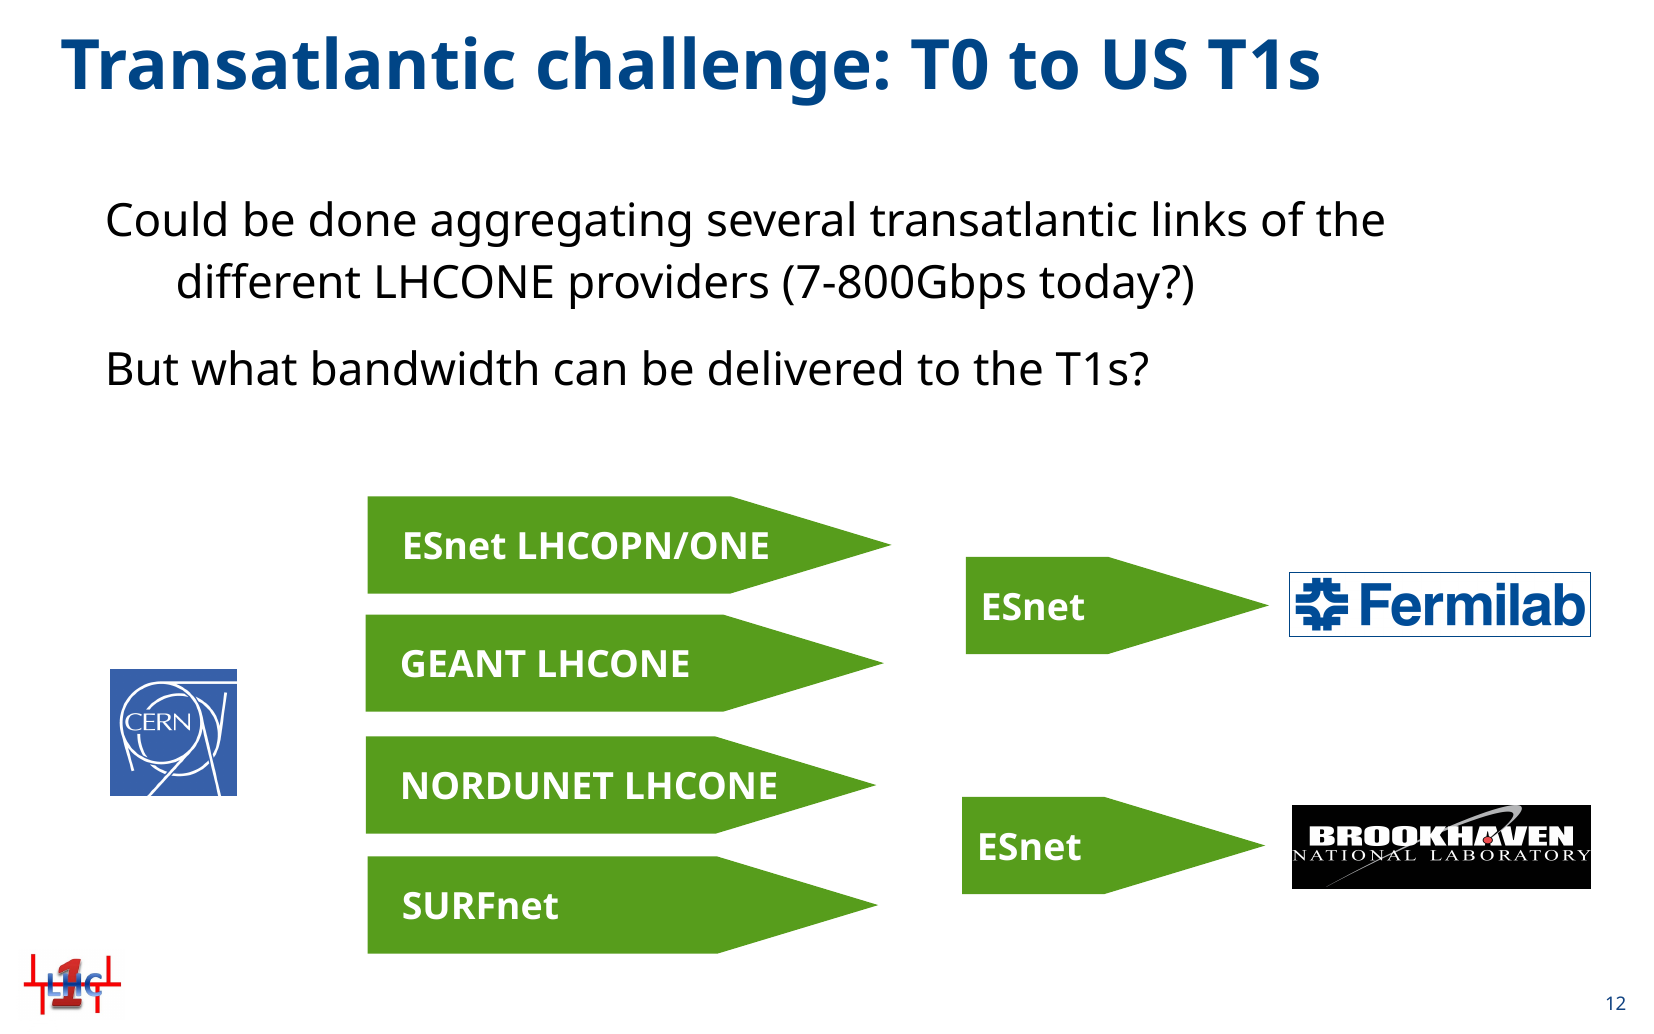

# Transatlantic challenge: T0 to US T1s
Could be done aggregating several transatlantic links of the different LHCONE providers (7-800Gbps today?)
But what bandwidth can be delivered to the T1s?
 ESnet LHCOPN/ONE
ESnet
 GEANT LHCONE
 NORDUNET LHCONE
ESnet
 SURFnet